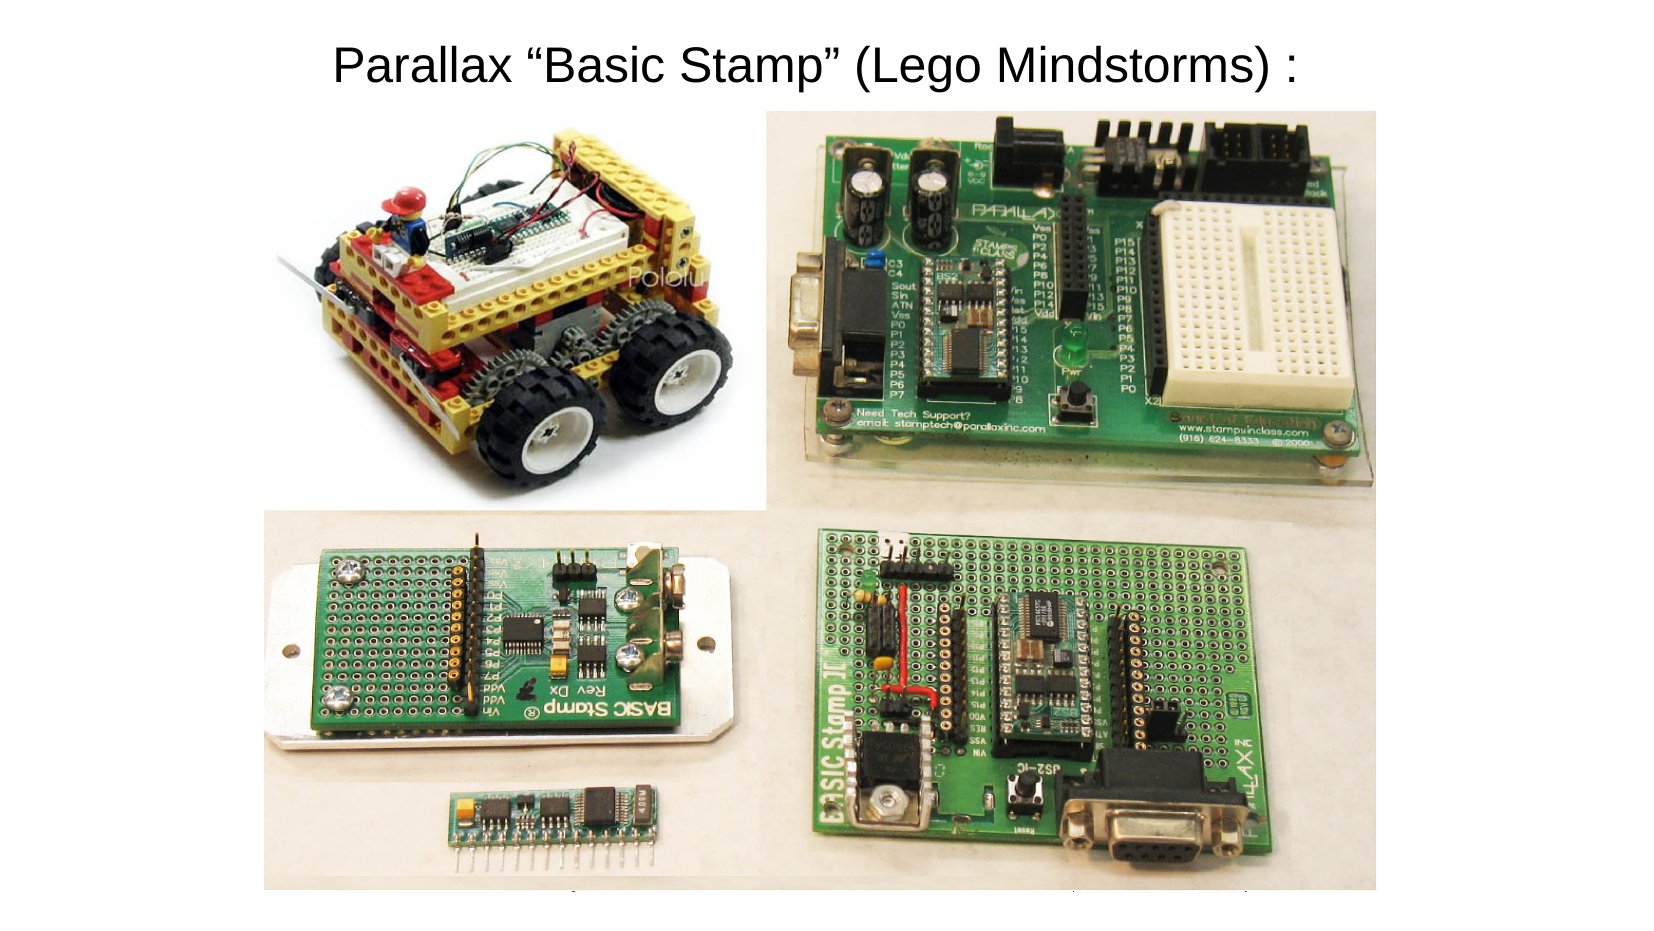

# Parallax “Basic Stamp” (Lego Mindstorms) :